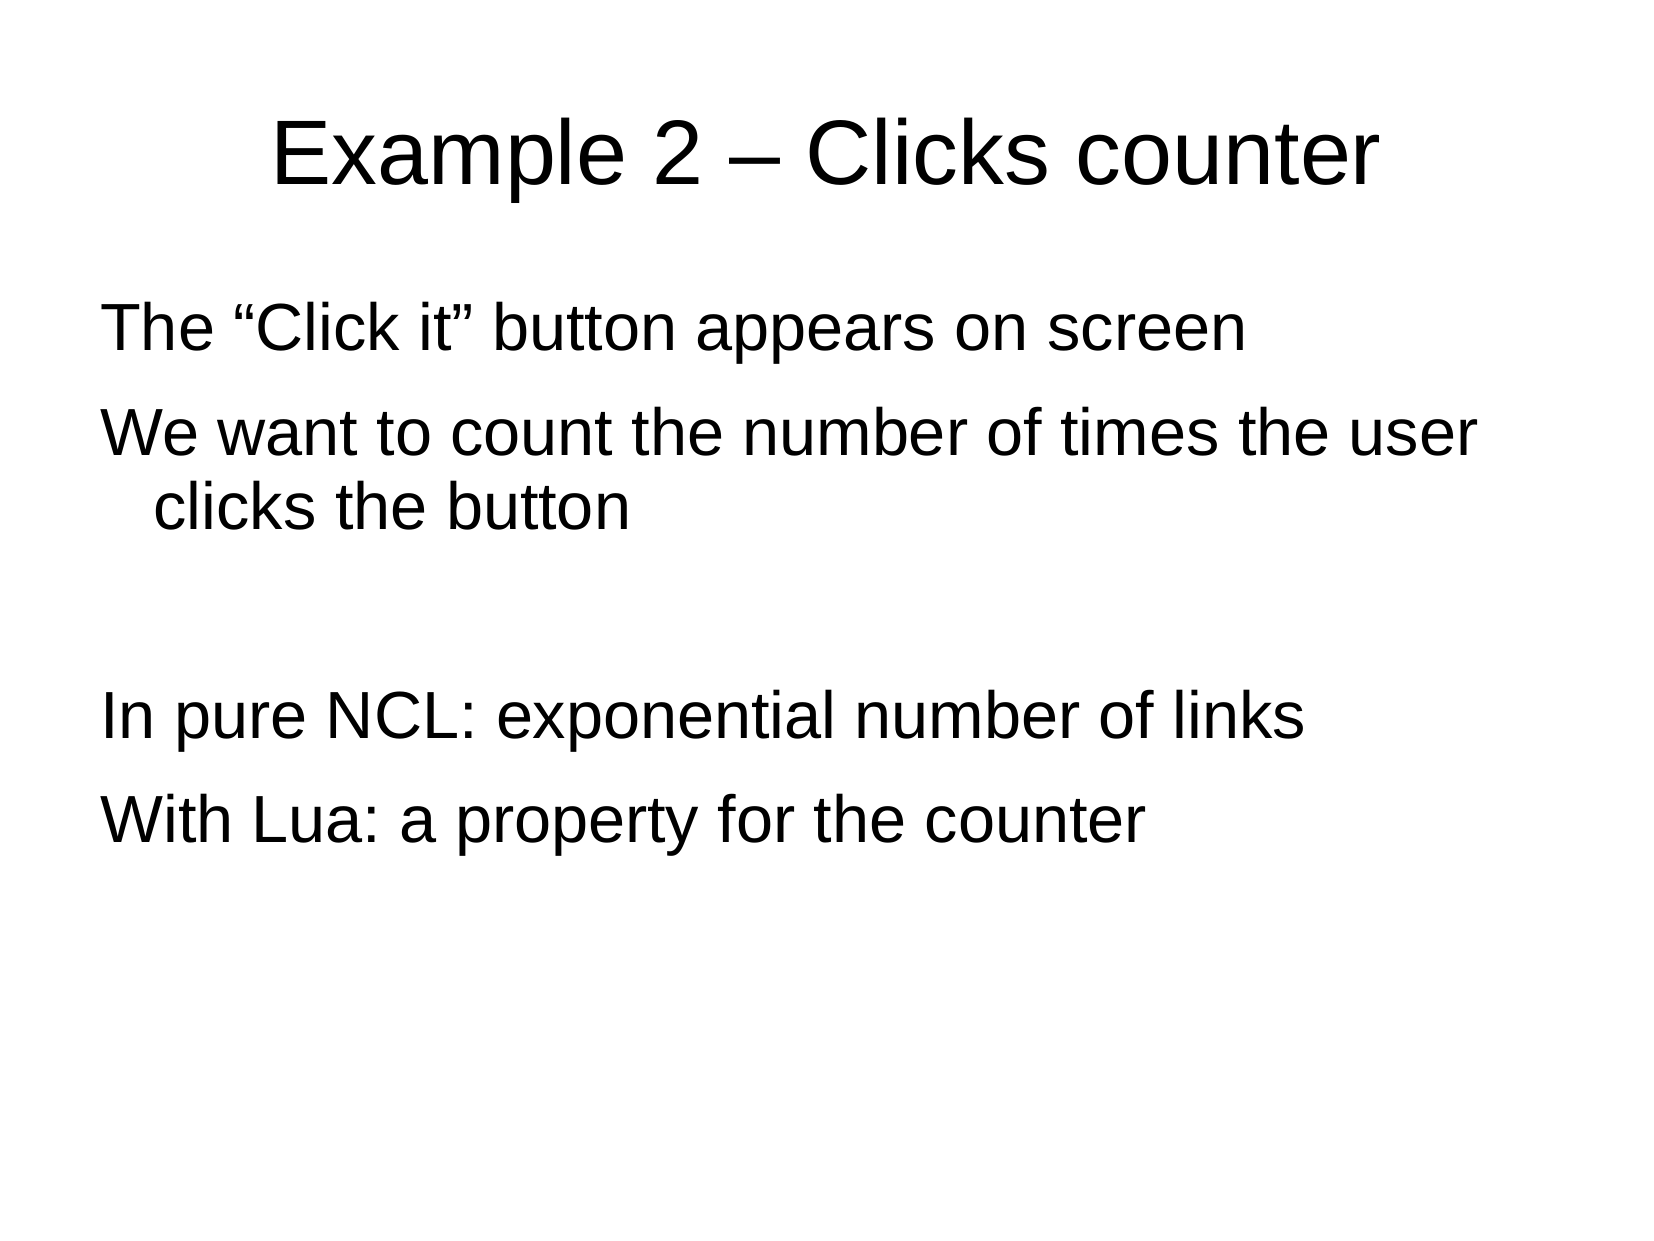

# Example 2 – Clicks counter
The “Click it” button appears on screen
We want to count the number of times the user clicks the button
In pure NCL: exponential number of links
With Lua: a property for the counter